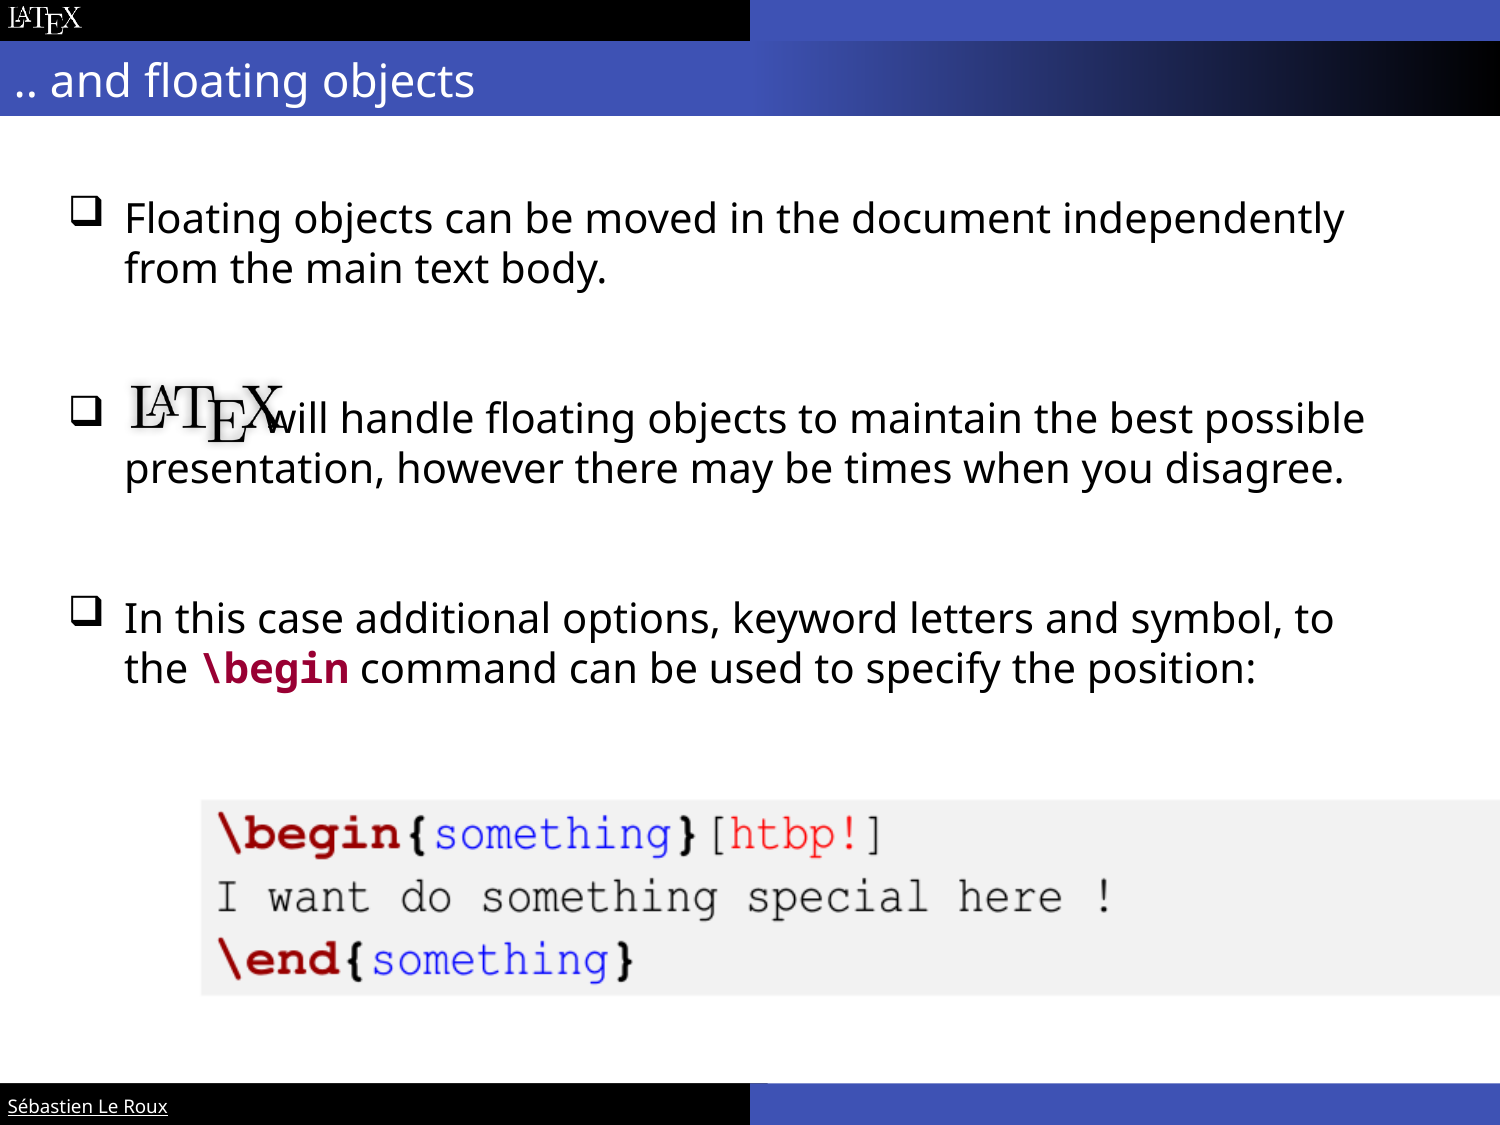

# .. and floating objects
Floating objects can be moved in the document independently from the main text body.
 will handle floating objects to maintain the best possible presentation, however there may be times when you disagree.
In this case additional options, keyword letters and symbol, to the \begin command can be used to specify the position: